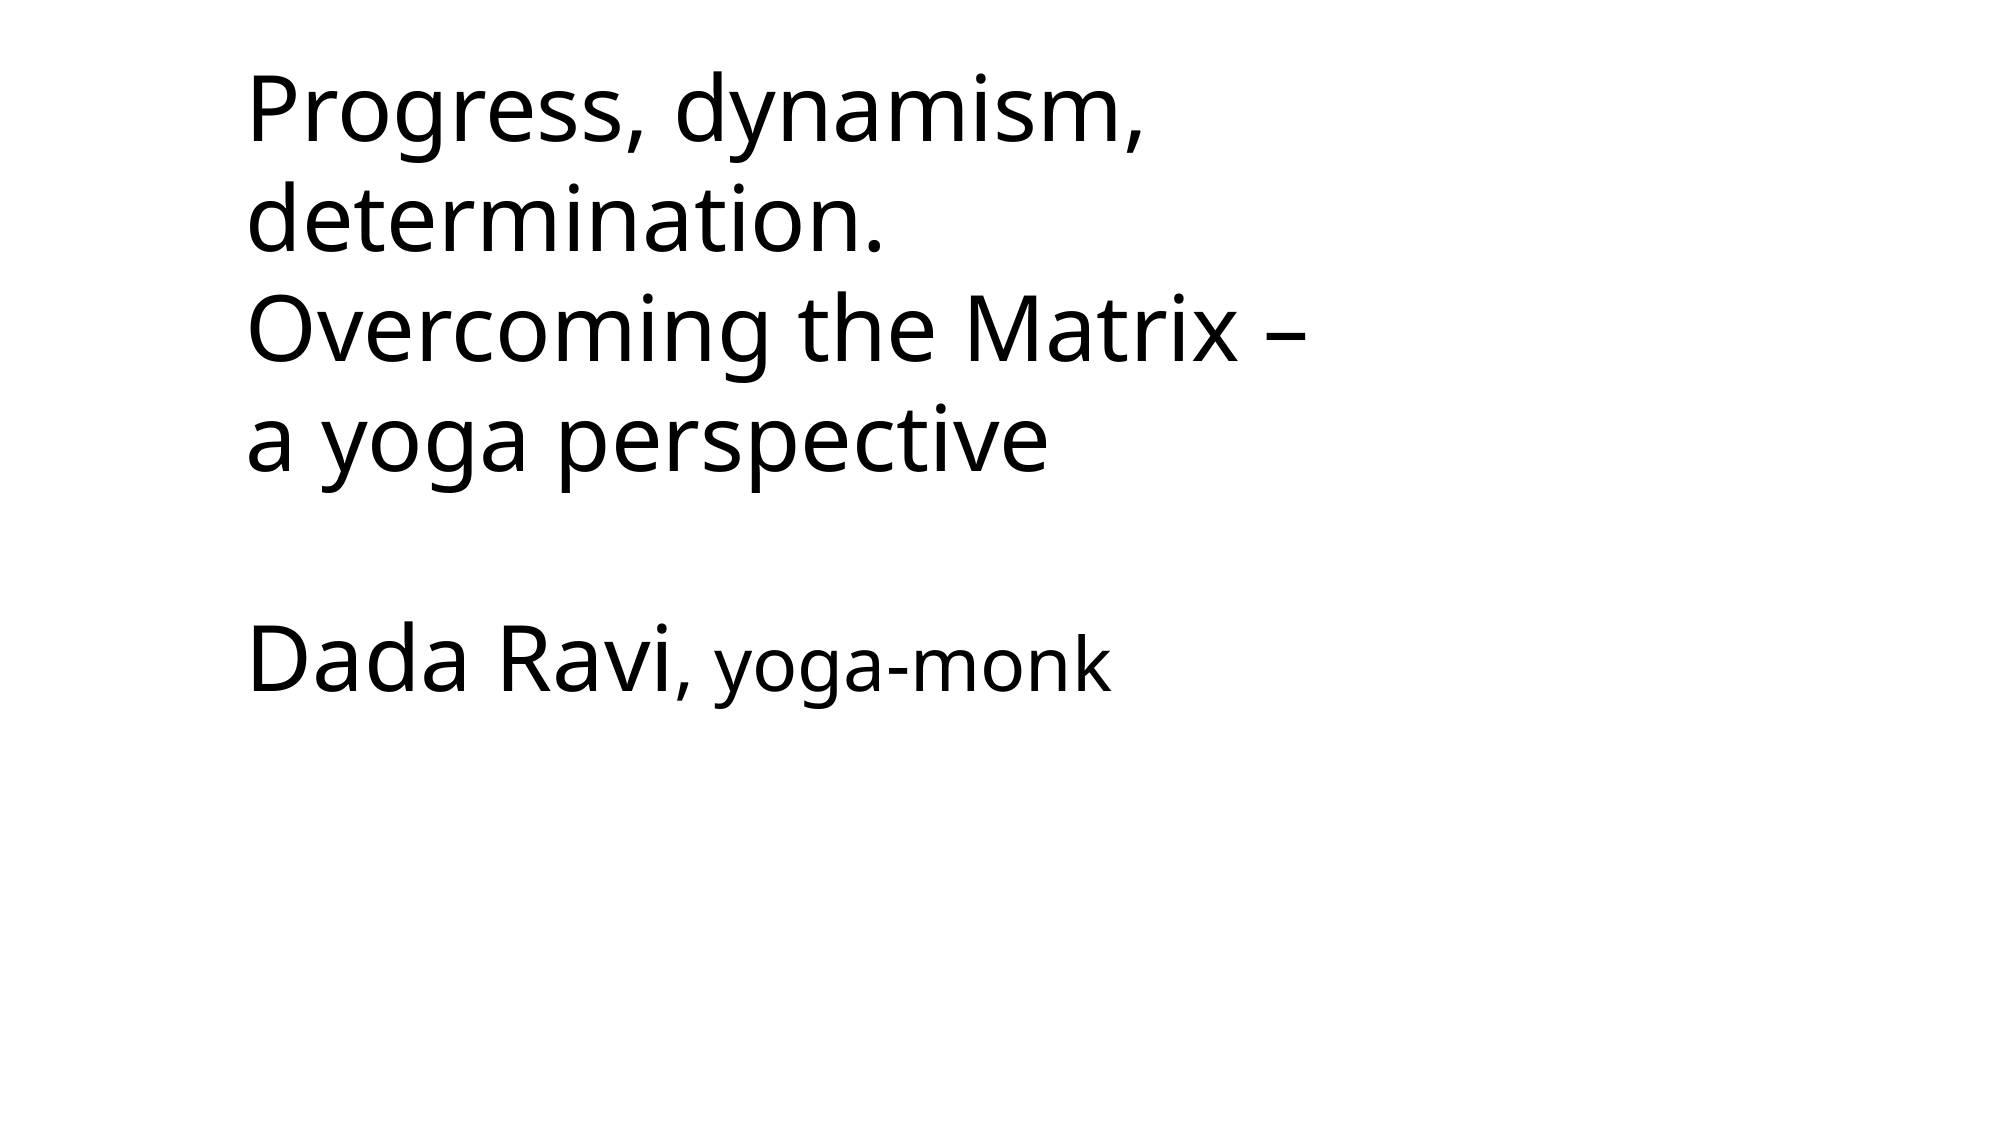

# Progress, dynamism, determination. Overcoming the Matrix – a yoga perspective Dada Ravi, yoga-monk